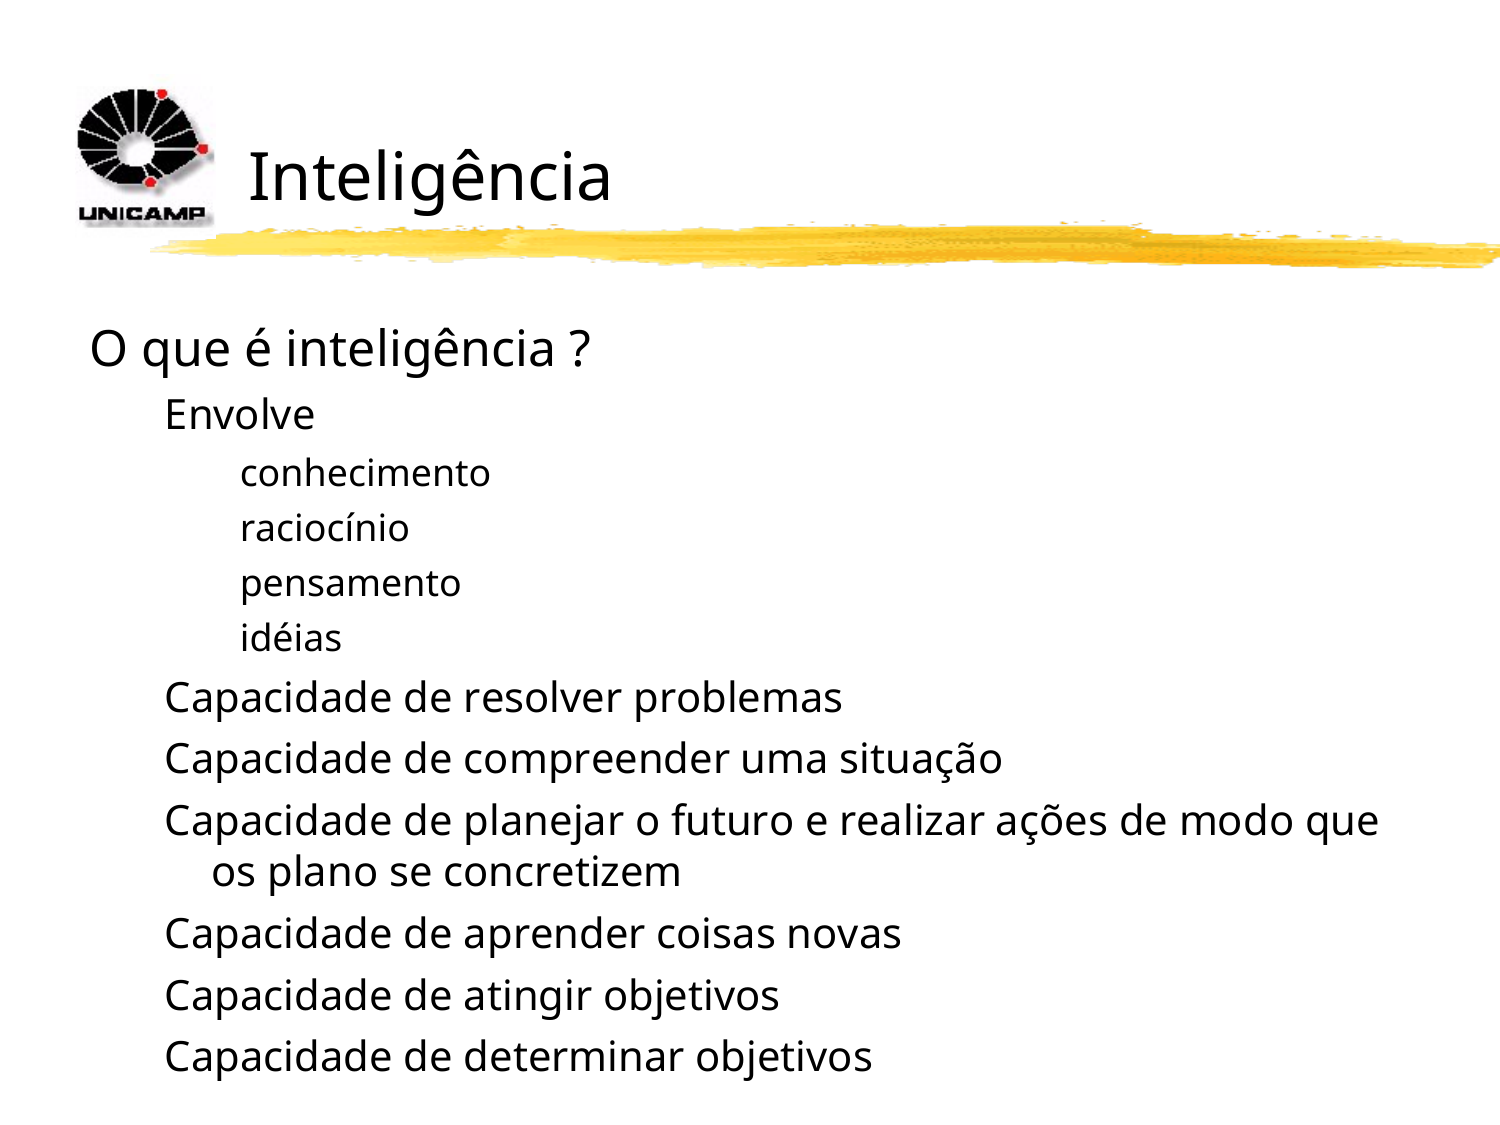

# Inteligência
O que é inteligência ?
Envolve
conhecimento
raciocínio
pensamento
idéias
Capacidade de resolver problemas
Capacidade de compreender uma situação
Capacidade de planejar o futuro e realizar ações de modo que os plano se concretizem
Capacidade de aprender coisas novas
Capacidade de atingir objetivos
Capacidade de determinar objetivos